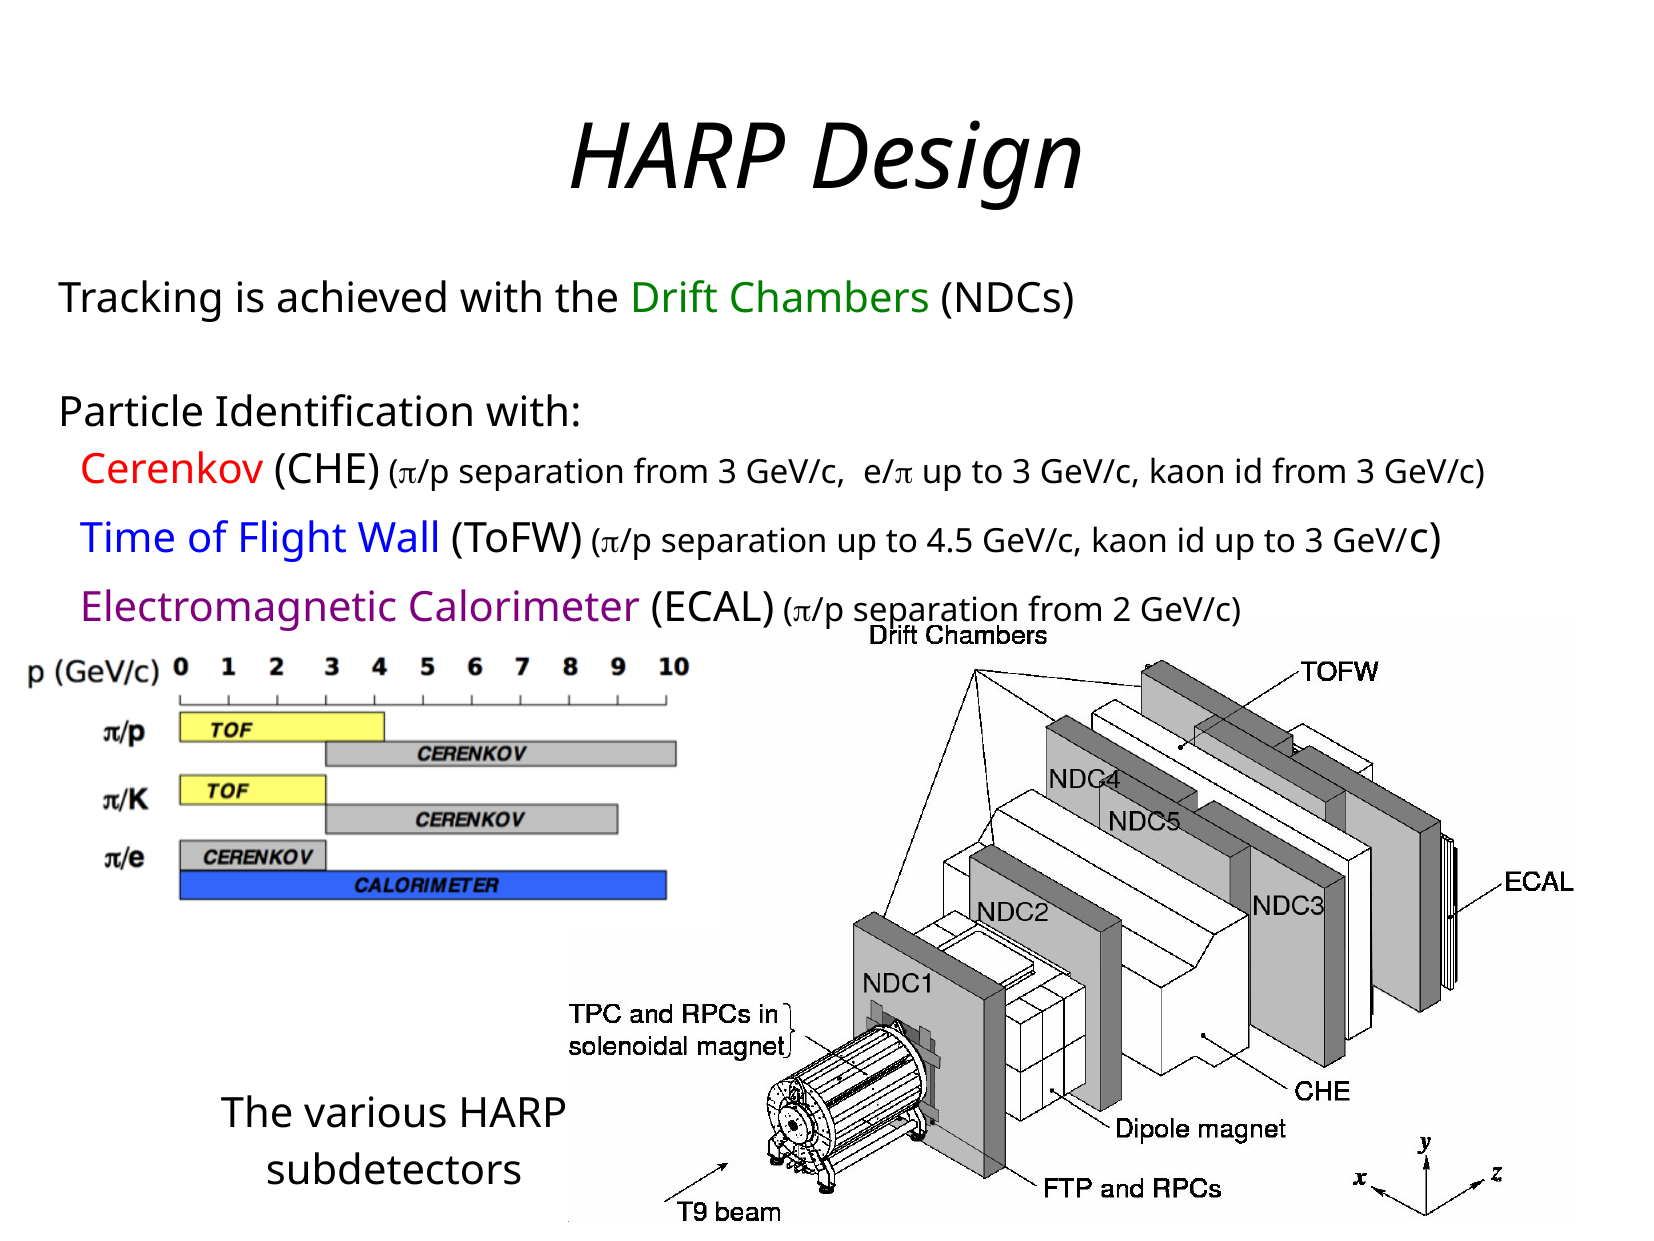

# HARP Design
Tracking is achieved with the Drift Chambers (NDCs)
Particle Identification with:
 Cerenkov (CHE) (p/p separation from 3 GeV/c, e/p up to 3 GeV/c, kaon id from 3 GeV/c)
 Time of Flight Wall (ToFW) (p/p separation up to 4.5 GeV/c, kaon id up to 3 GeV/c)
 Electromagnetic Calorimeter (ECAL) (p/p separation from 2 GeV/c)
The various HARP subdetectors
12